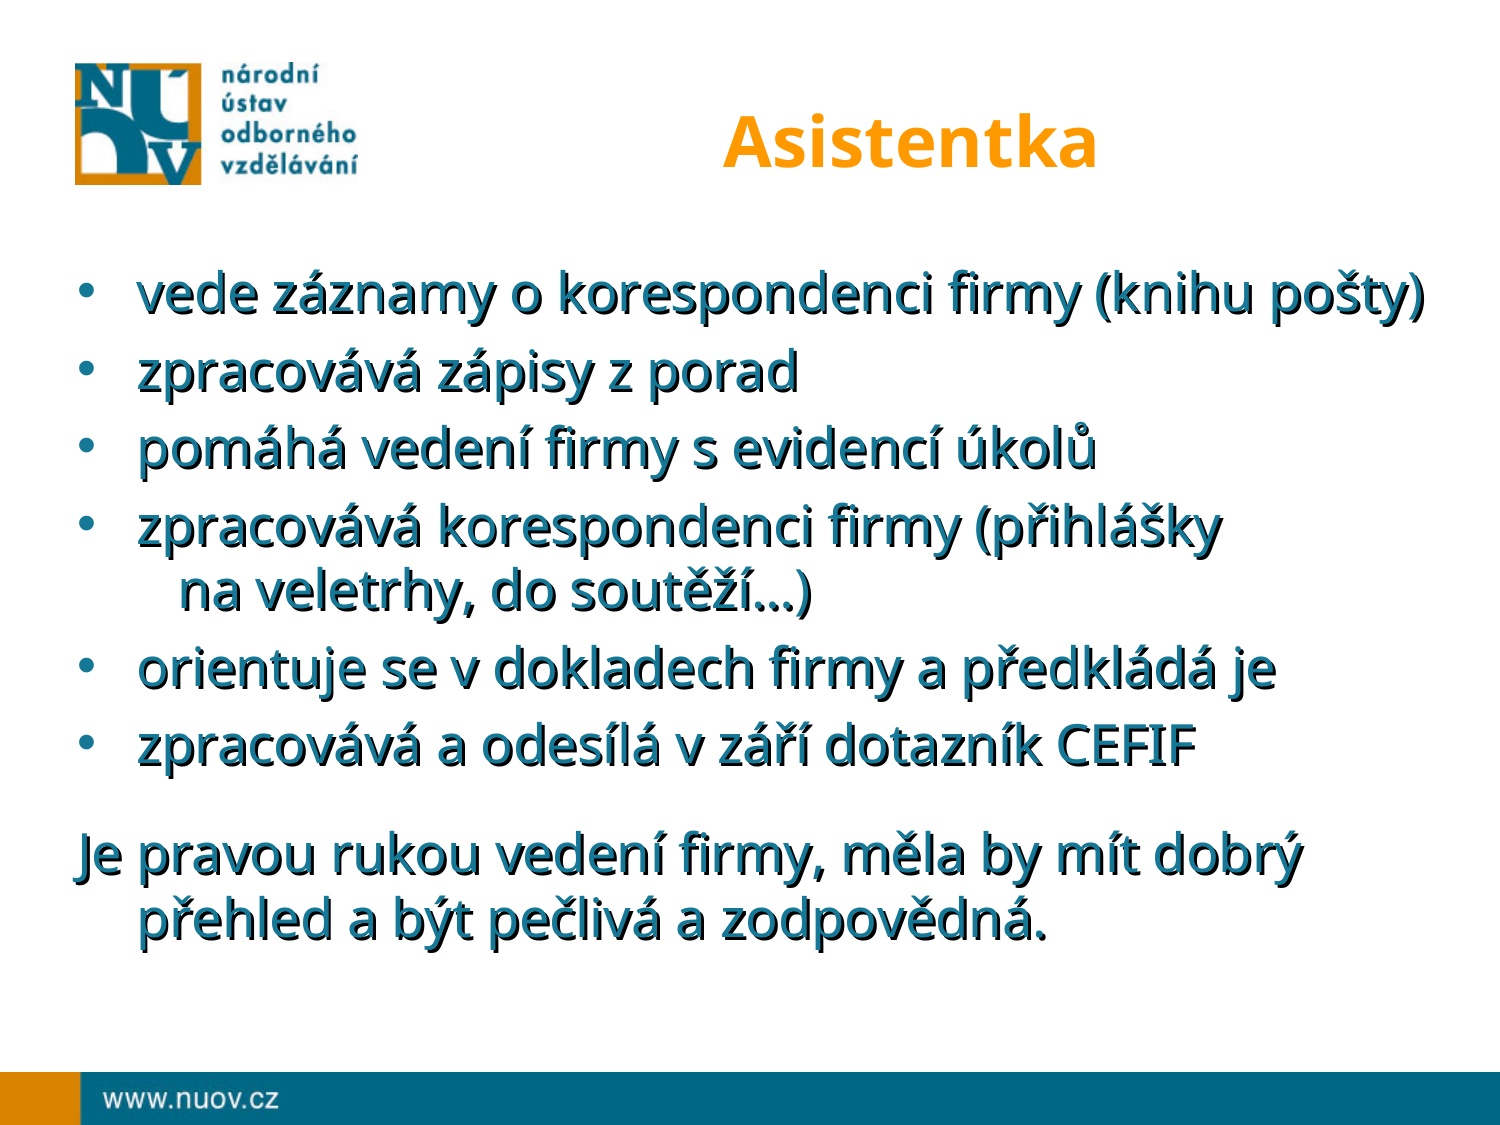

# Asistentka
vede záznamy o korespondenci firmy (knihu pošty)
zpracovává zápisy z porad
pomáhá vedení firmy s evidencí úkolů
zpracovává korespondenci firmy (přihlášky
 na veletrhy, do soutěží…)
orientuje se v dokladech firmy a předkládá je
zpracovává a odesílá v září dotazník CEFIF
Je pravou rukou vedení firmy, měla by mít dobrý přehled a být pečlivá a zodpovědná.